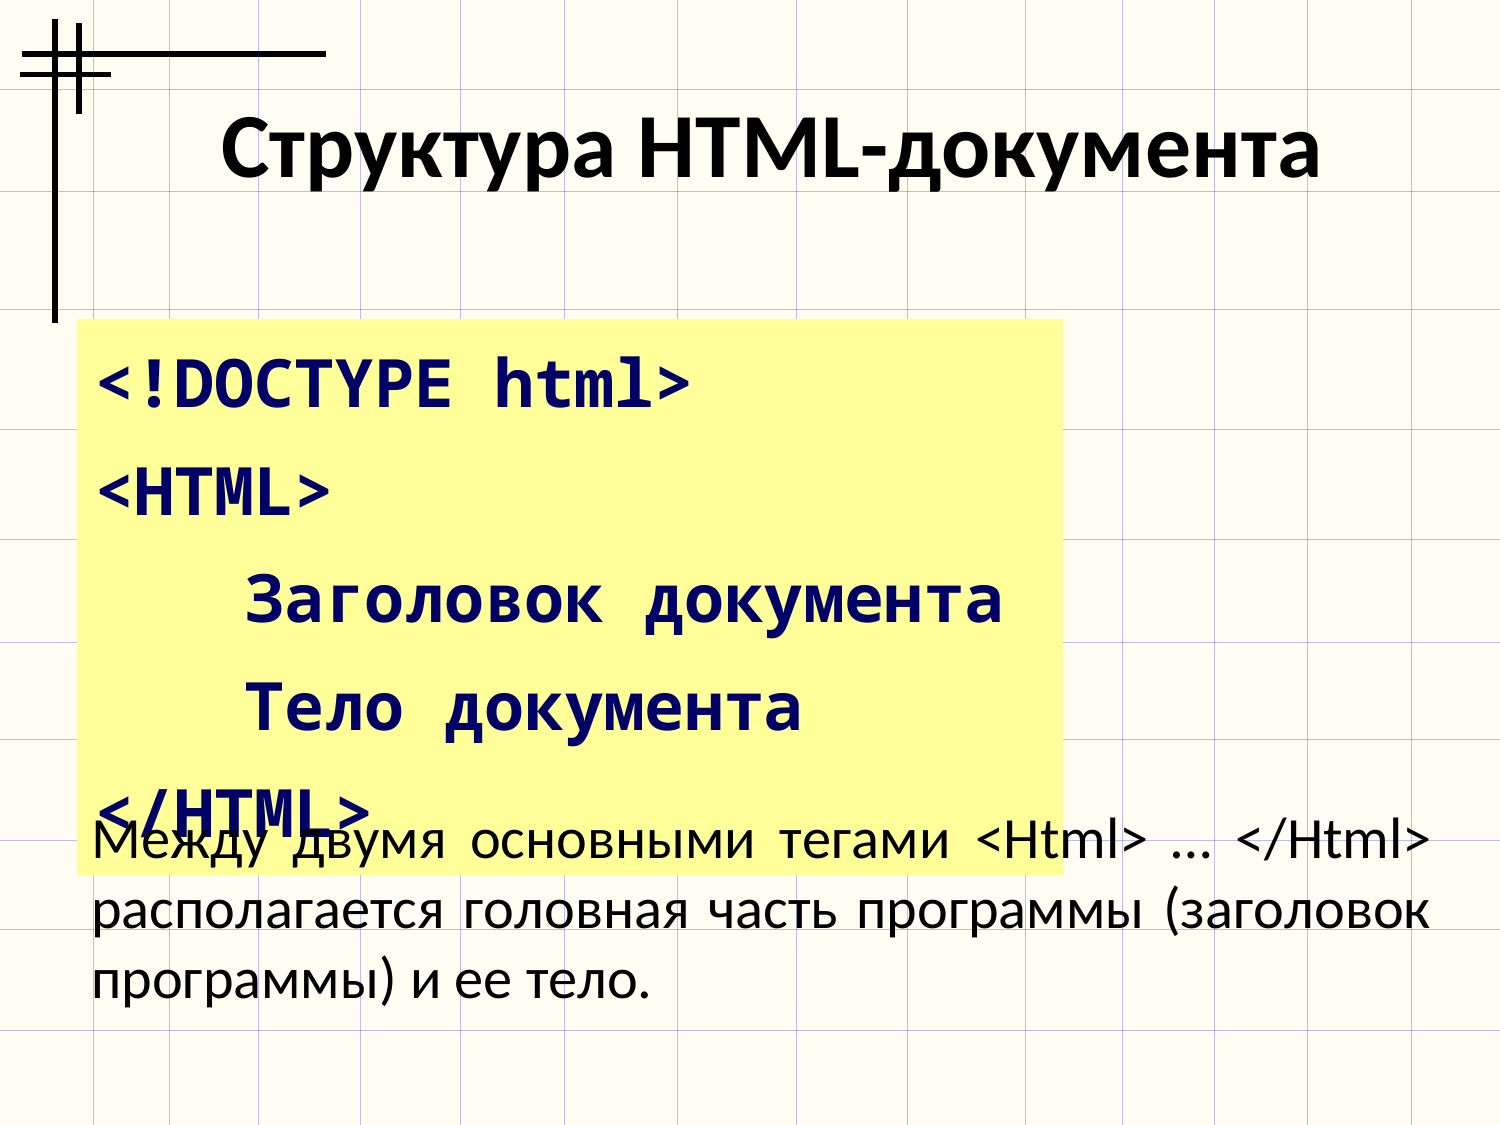

# Структура HTML-документа
<!DOCTYPE html>
<HTML>
	Заголовок документа
	Тело документа
</HTML>
Между двумя основными тегами <Html> … </Html> располагается головная часть программы (заголовок программы) и ее тело.